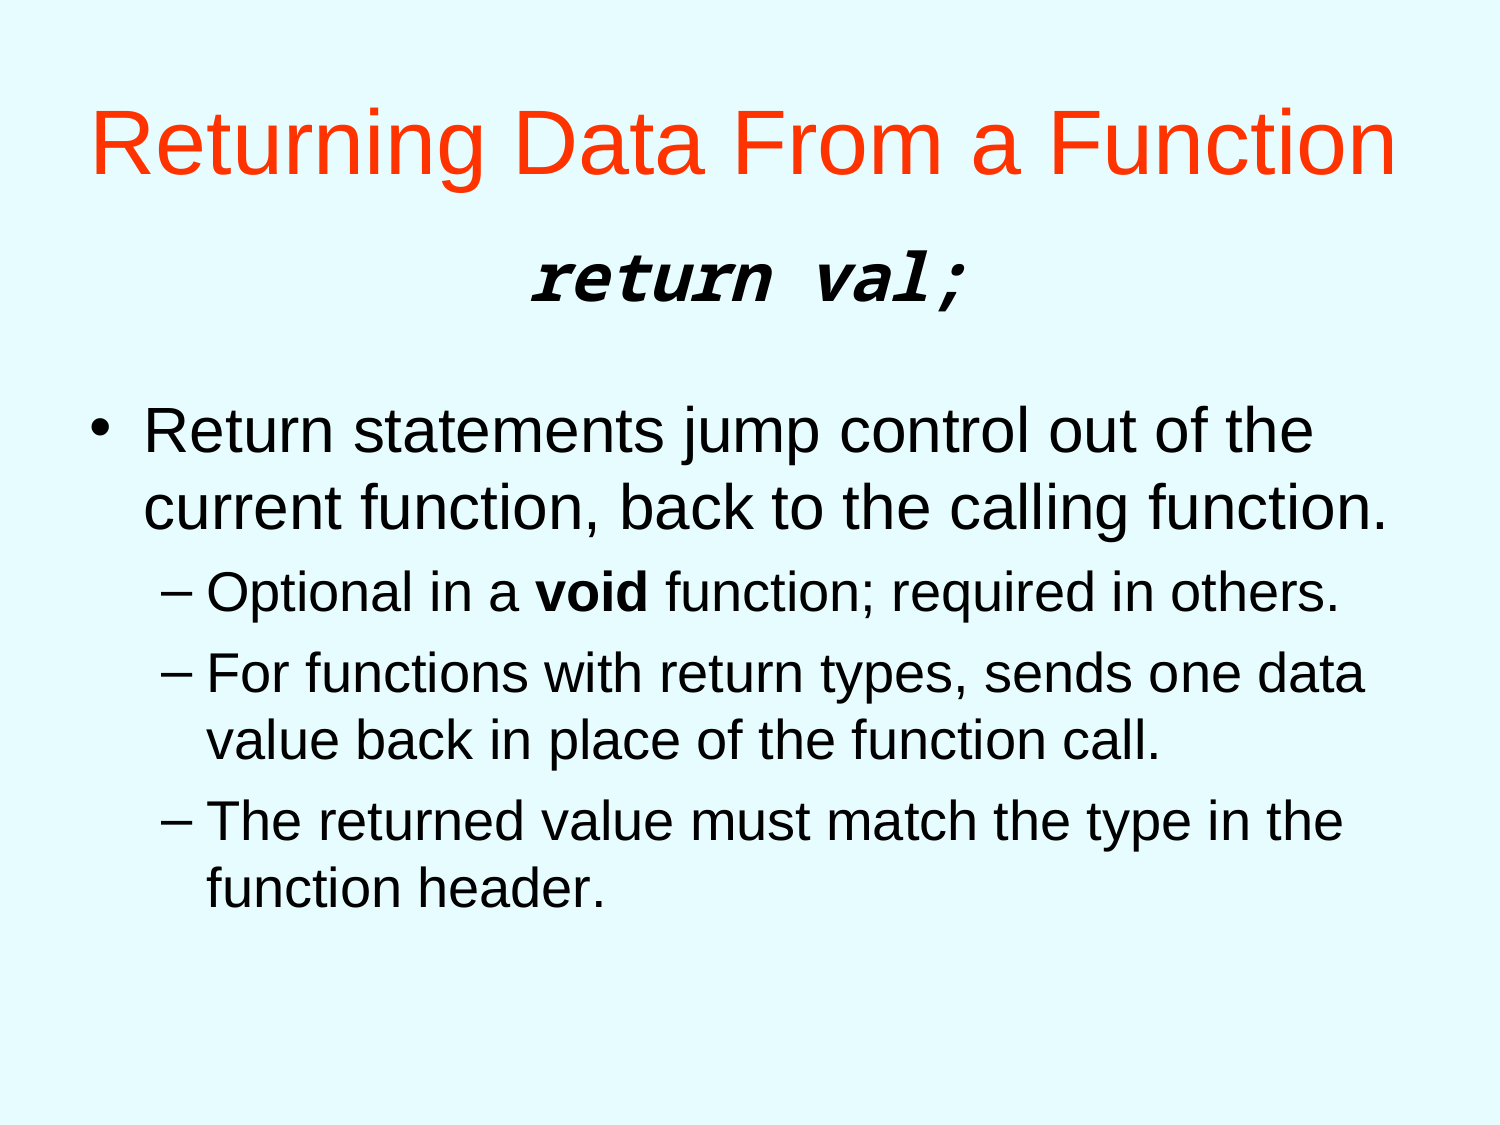

# Returning Data From a Function
return val;
Return statements jump control out of the current function, back to the calling function.
Optional in a void function; required in others.
For functions with return types, sends one data value back in place of the function call.
The returned value must match the type in the function header.